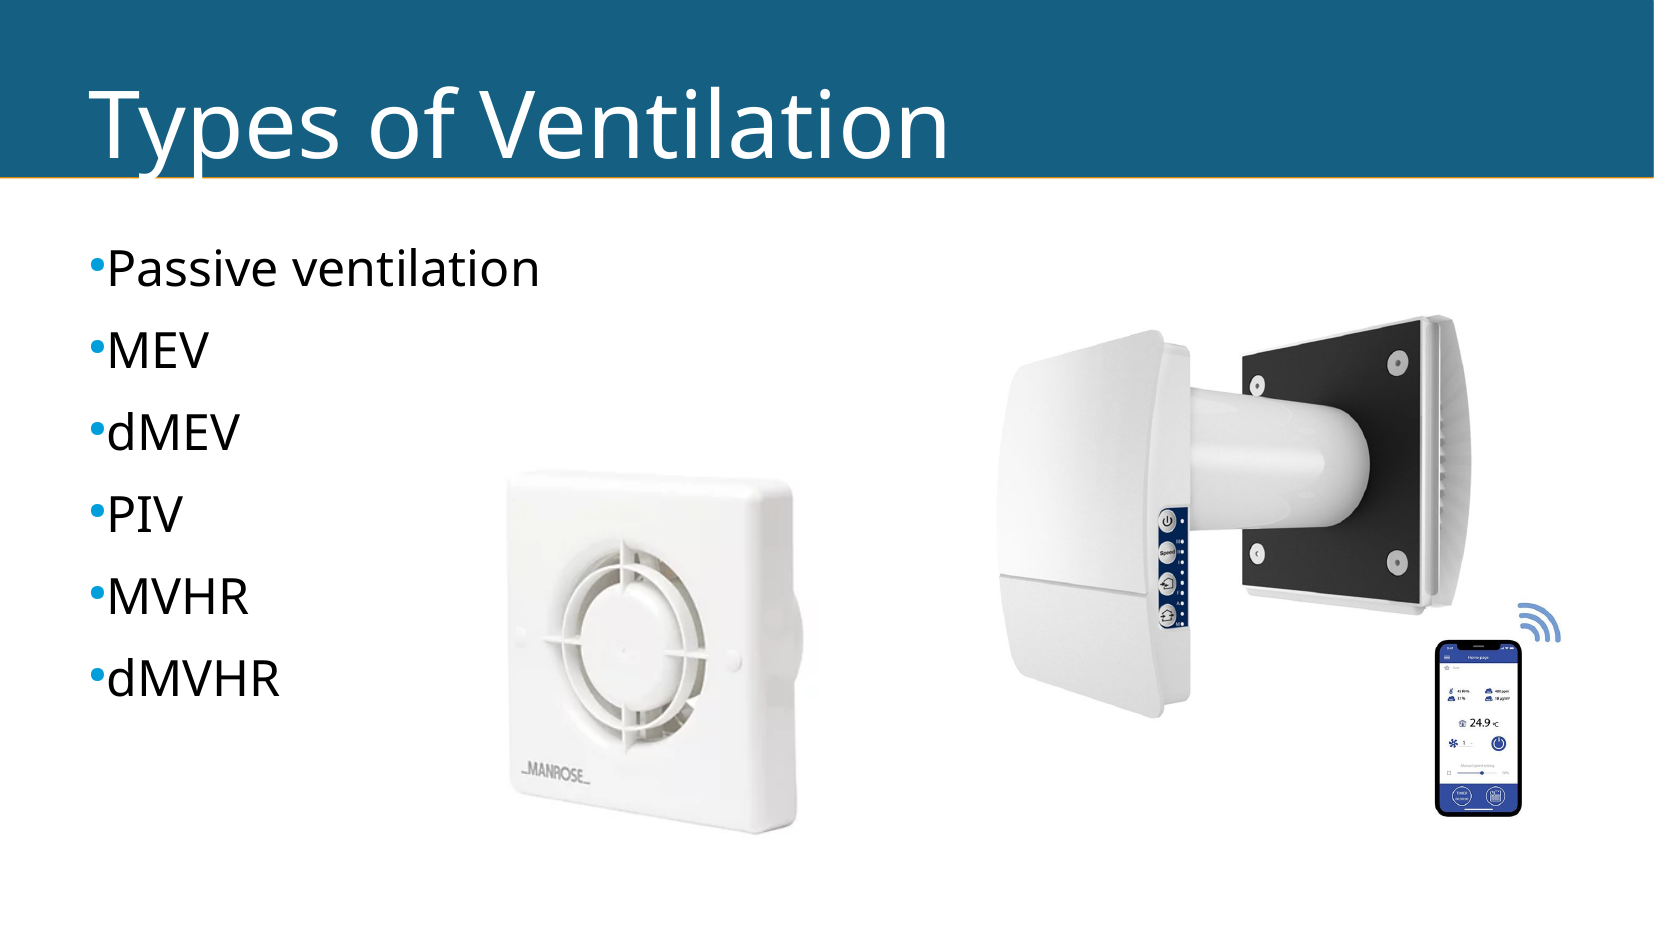

# Types of Ventilation
Passive ventilation
MEV
dMEV
PIV
MVHR
dMVHR